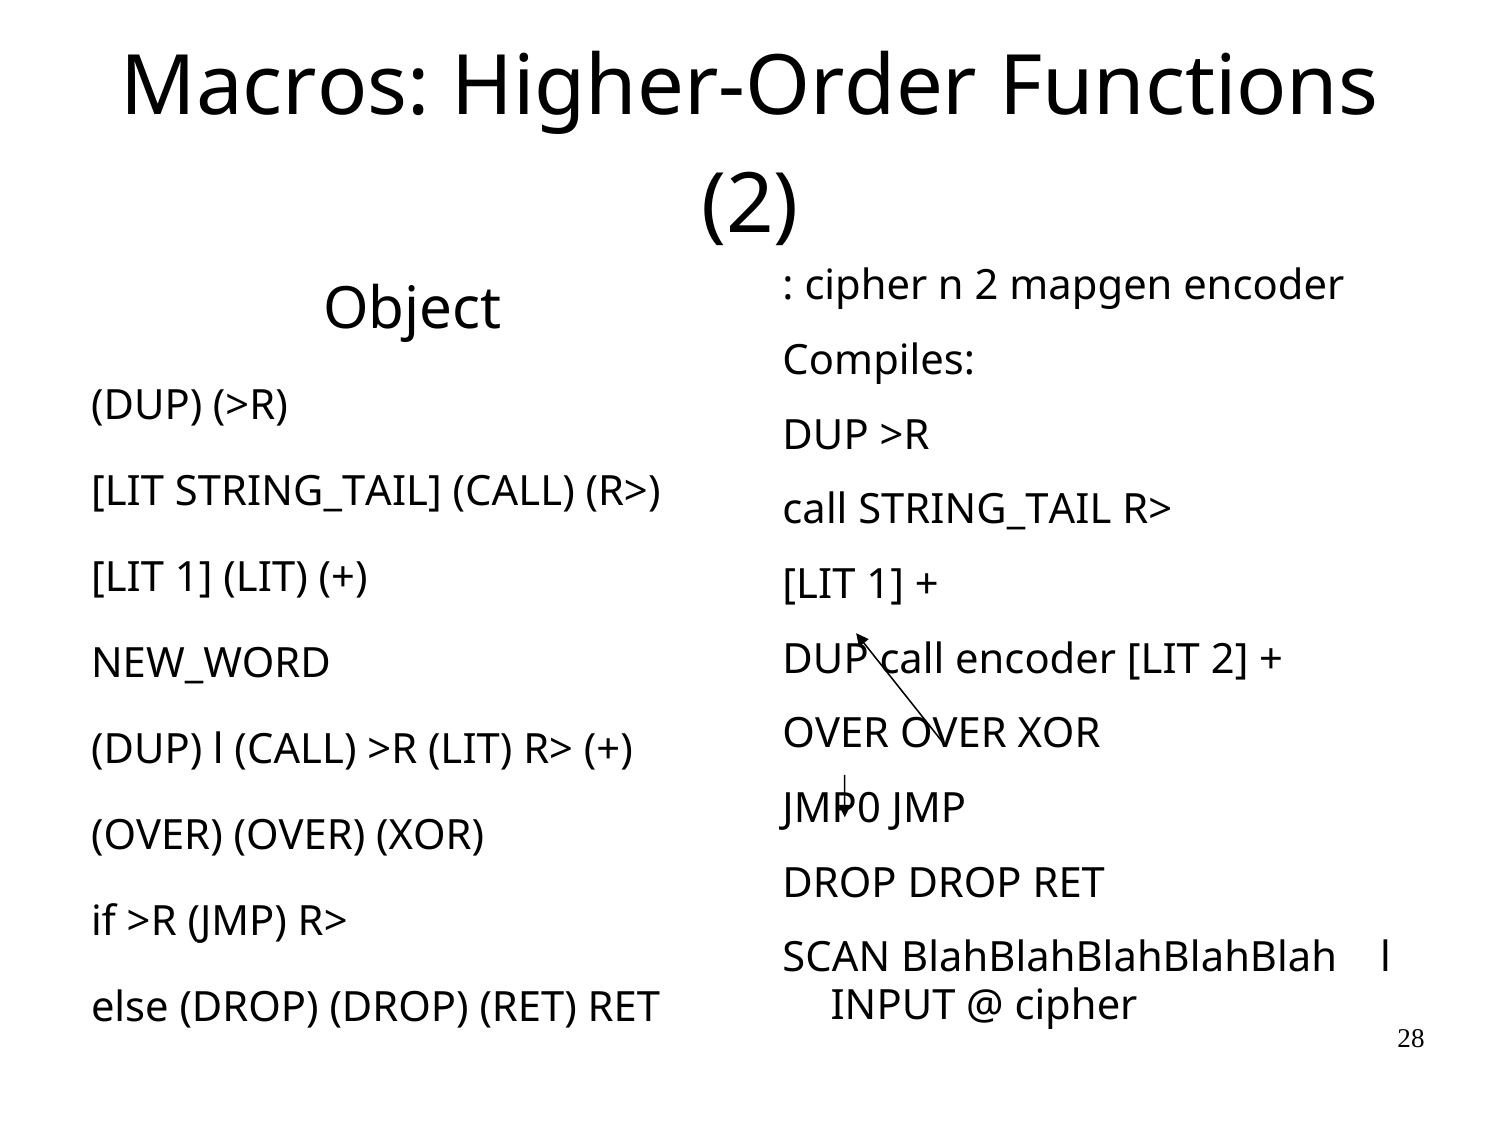

# Macros: Higher-Order Functions (2)
: cipher n 2 mapgen encoder
Compiles:
DUP >R
call STRING_TAIL R>
[LIT 1] +
DUP call encoder [LIT 2] +
OVER OVER XOR
JMP0 JMP
DROP DROP RET
SCAN BlahBlahBlahBlahBlah l INPUT @ cipher
Object
(DUP) (>R)
[LIT STRING_TAIL] (CALL) (R>)
[LIT 1] (LIT) (+)
NEW_WORD
(DUP) l (CALL) >R (LIT) R> (+)
(OVER) (OVER) (XOR)
if >R (JMP) R>
else (DROP) (DROP) (RET) RET
28